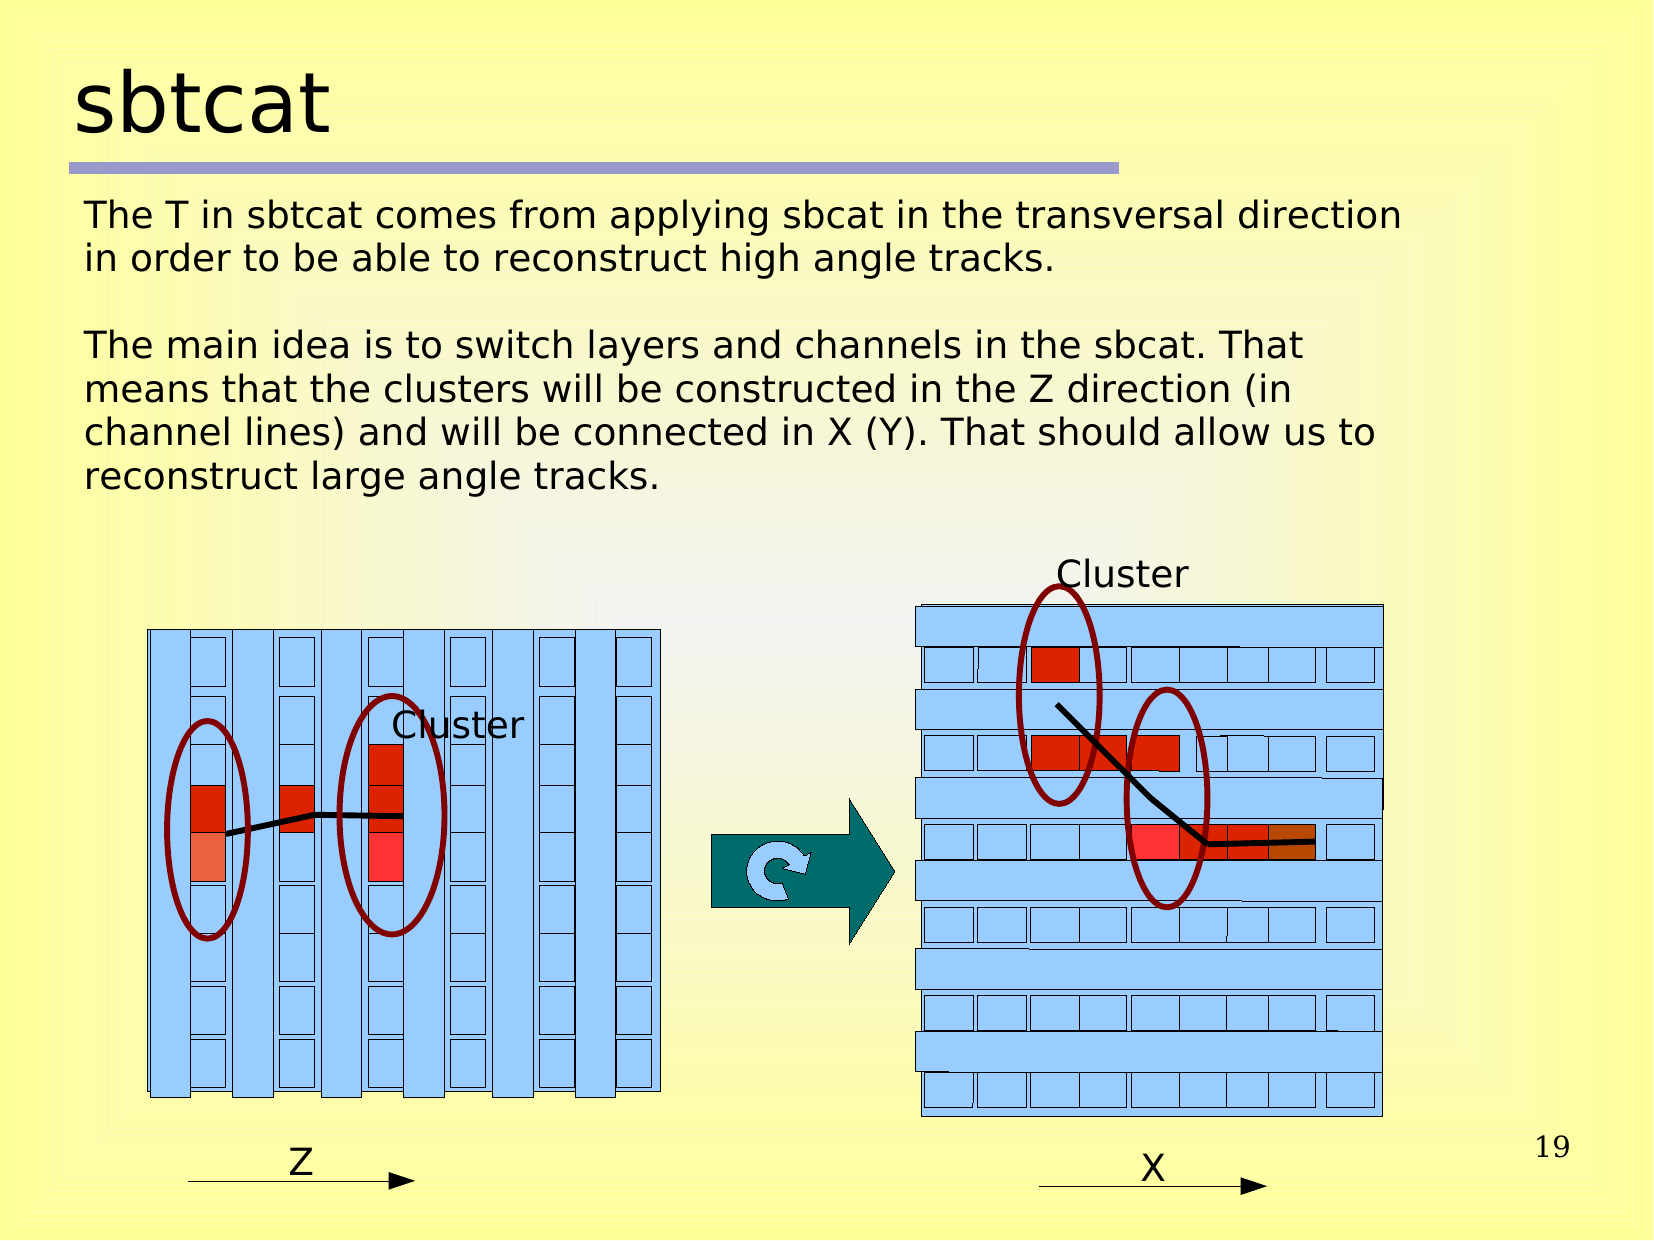

# sbtcat
The T in sbtcat comes from applying sbcat in the transversal direction in order to be able to reconstruct high angle tracks.
The main idea is to switch layers and channels in the sbcat. That means that the clusters will be constructed in the Z direction (in channel lines) and will be connected in X (Y). That should allow us to reconstruct large angle tracks.
Cluster
Cluster
19
Z
X